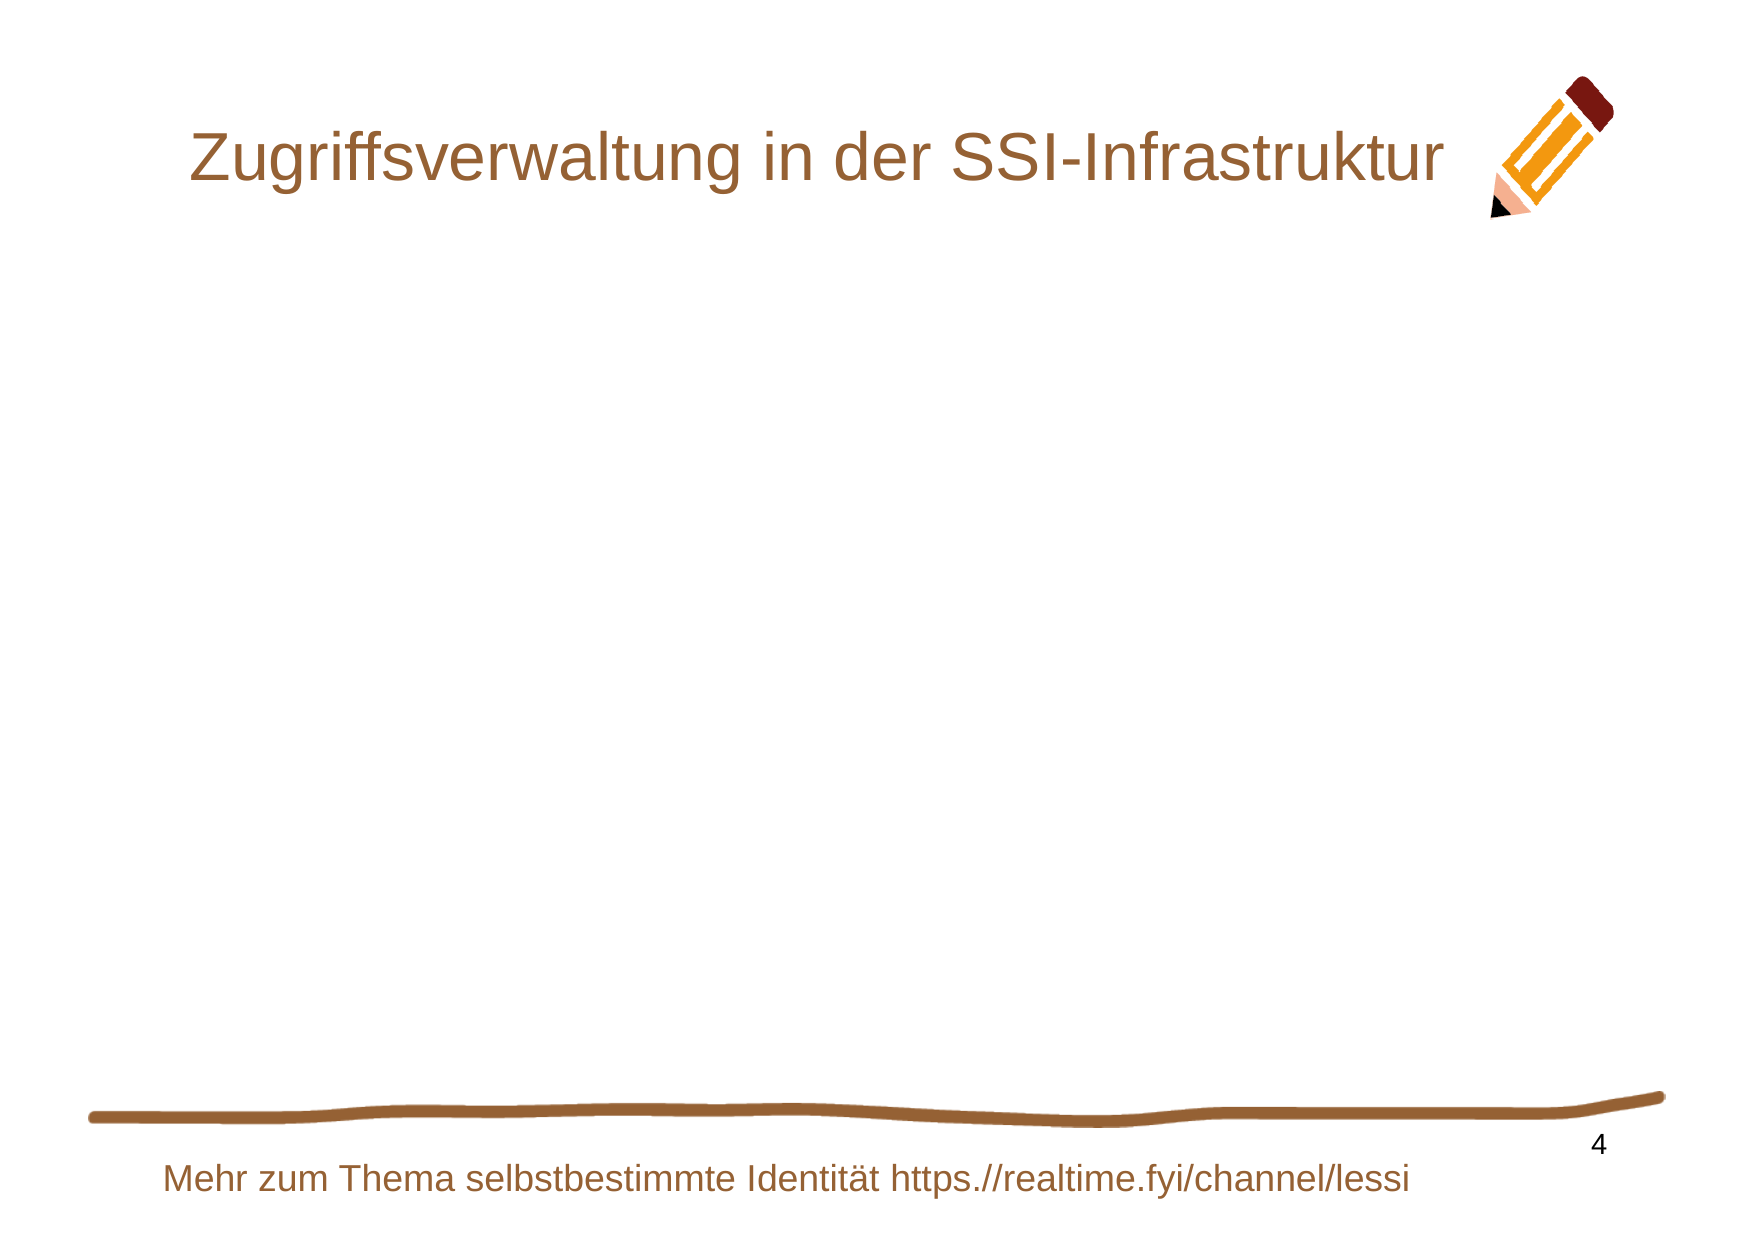

# Zugriffsverwaltung in der SSI-Infrastruktur
4
Mehr zum Thema selbstbestimmte Identität https.//realtime.fyi/channel/lessi